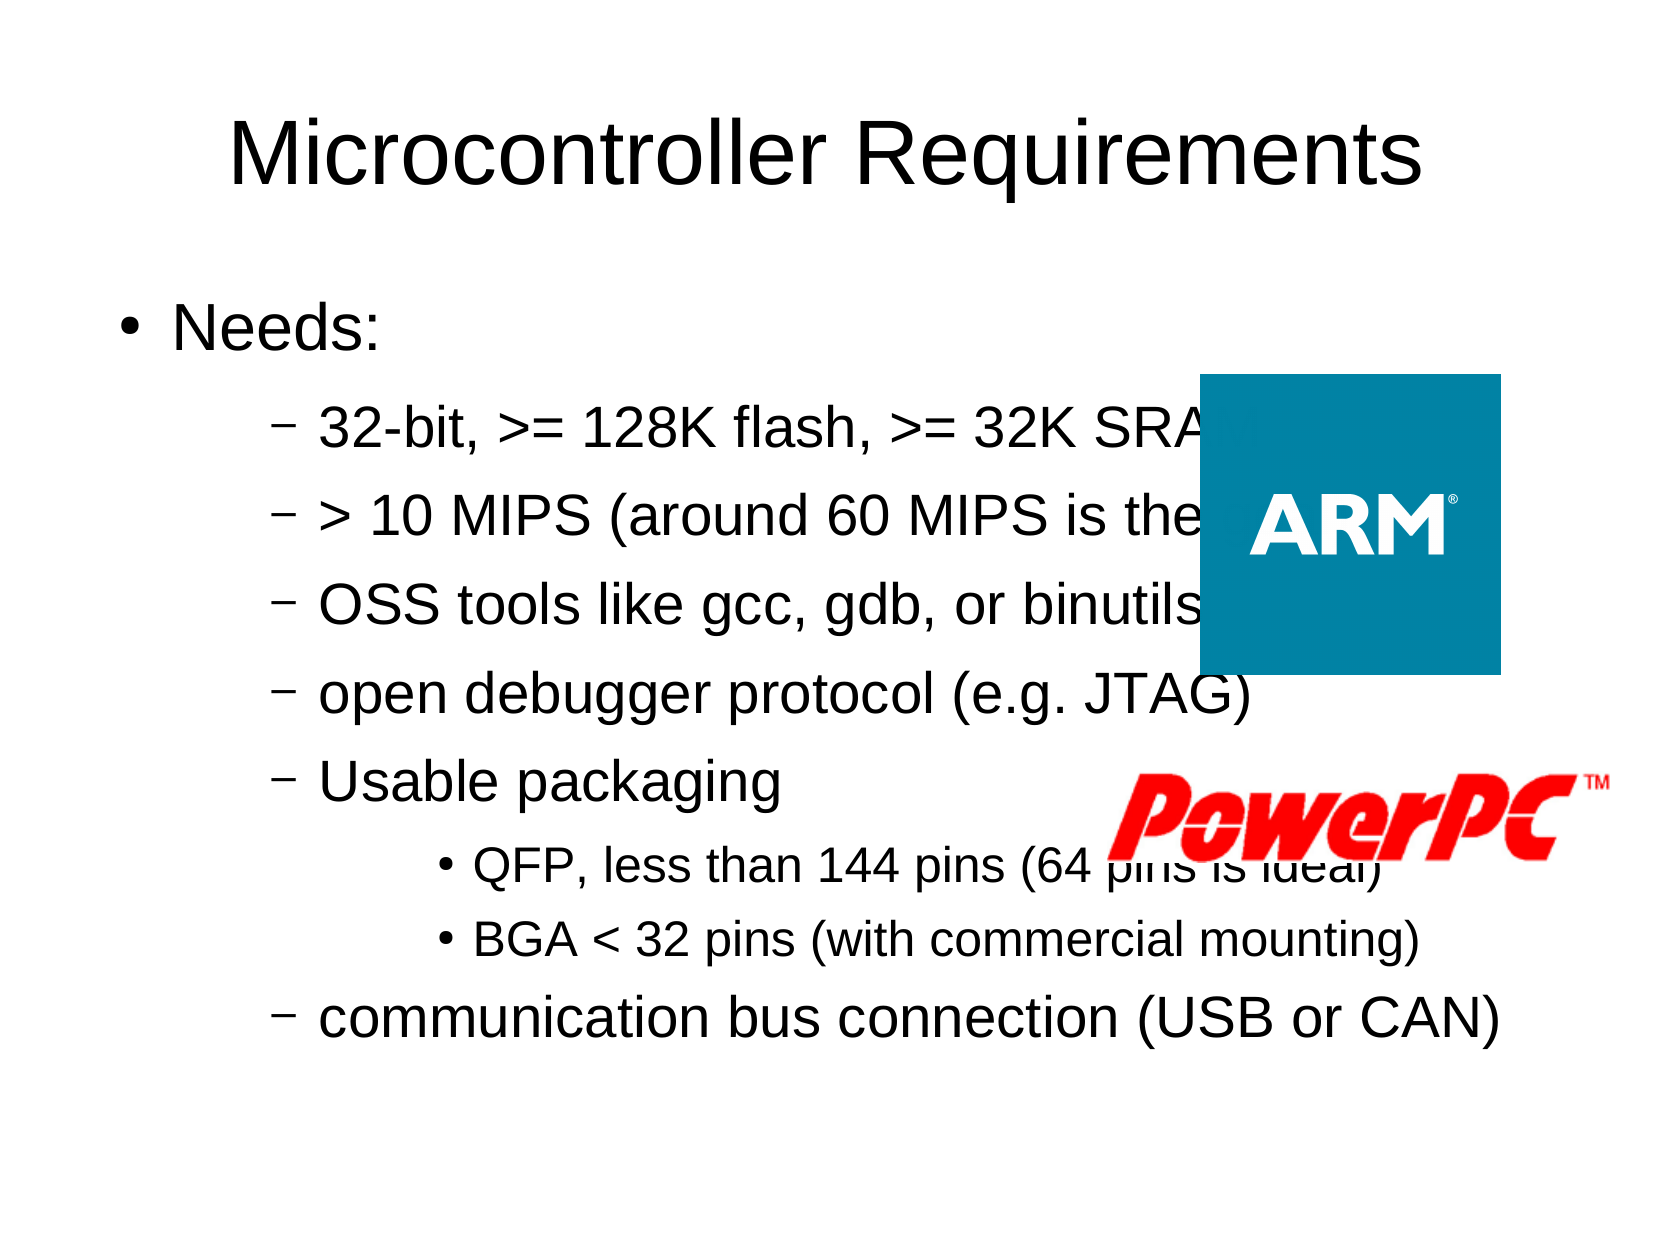

# Microcontroller Requirements
Needs:
32-bit, >= 128K flash, >= 32K SRAM
> 10 MIPS (around 60 MIPS is the goal)
OSS tools like gcc, gdb, or binutils
open debugger protocol (e.g. JTAG)
Usable packaging
QFP, less than 144 pins (64 pins is ideal)
BGA < 32 pins (with commercial mounting)
communication bus connection (USB or CAN)